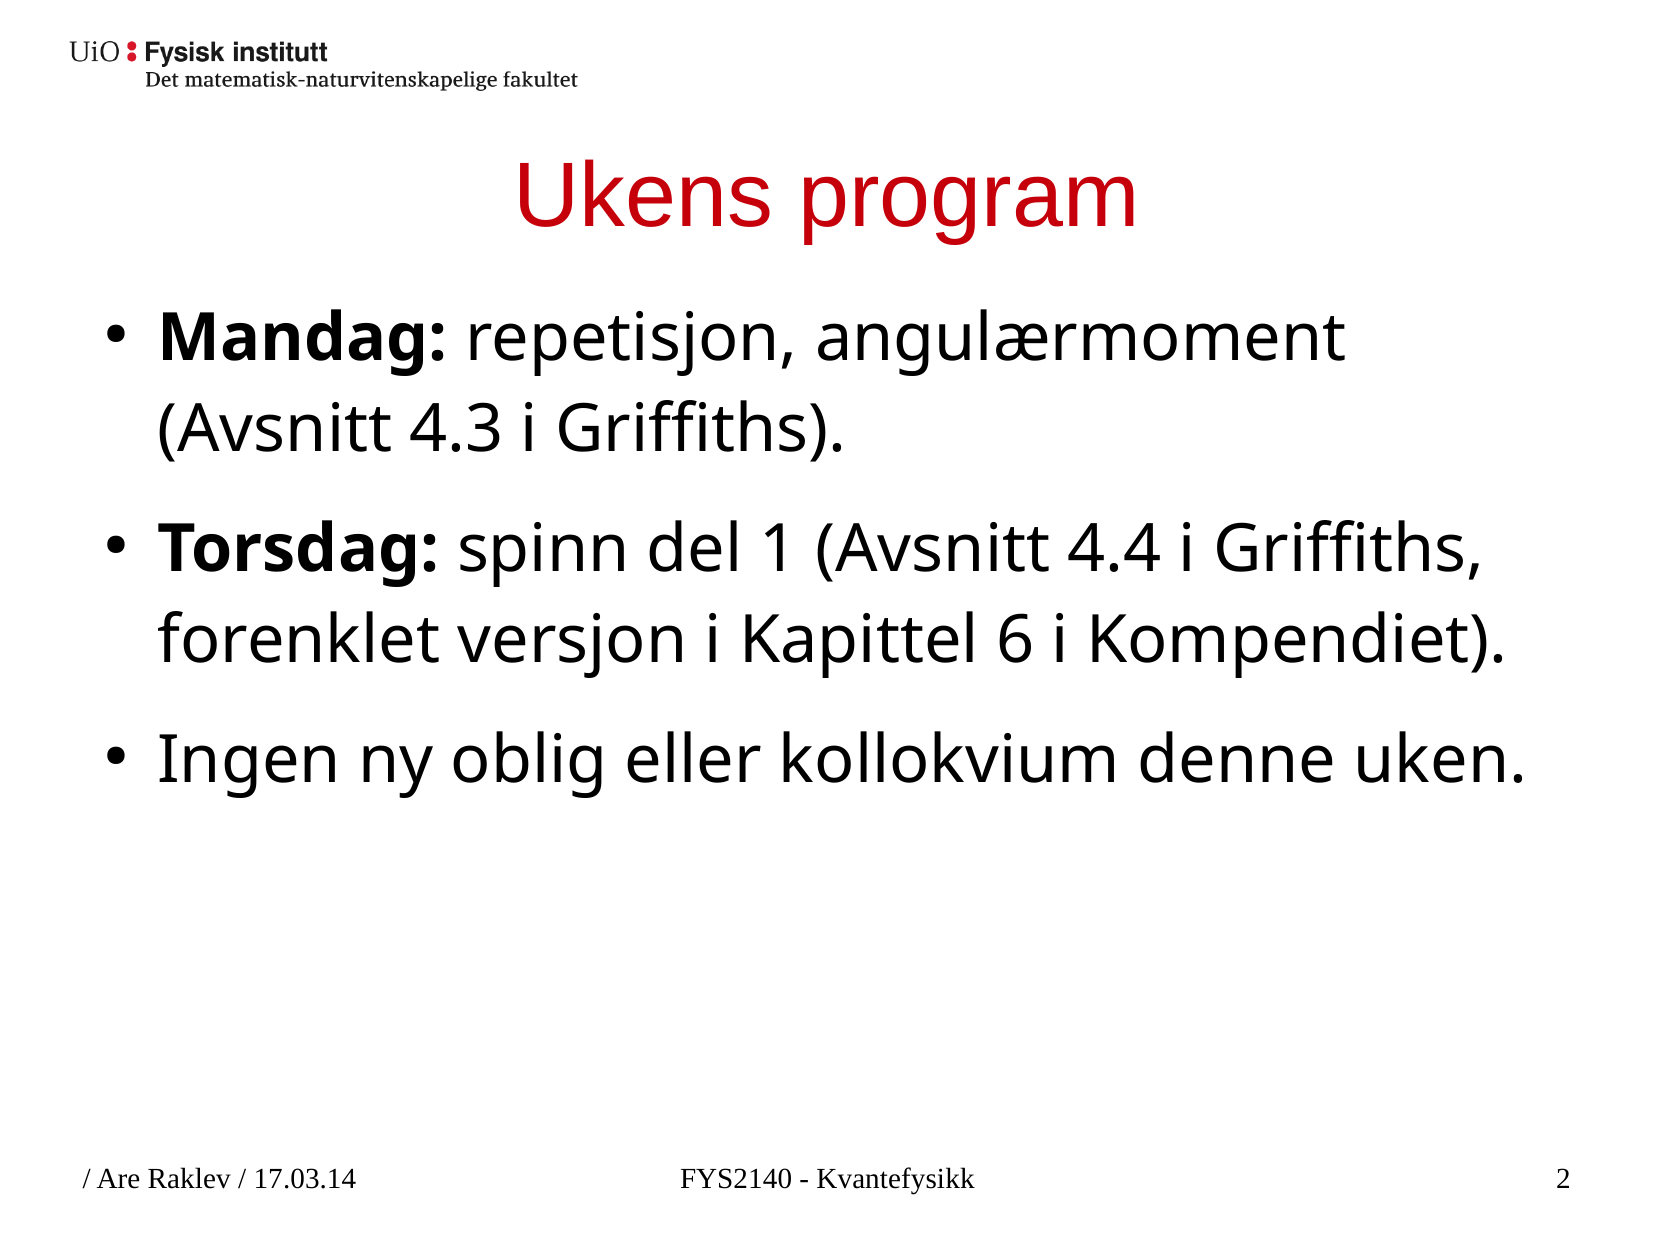

# Ukens program
Mandag: repetisjon, angulærmoment
(Avsnitt 4.3 i Griffiths).
Torsdag: spinn del 1 (Avsnitt 4.4 i Griffiths, forenklet versjon i Kapittel 6 i Kompendiet).
Ingen ny oblig eller kollokvium denne uken.
/ Are Raklev / 17.03.14
FYS2140 - Kvantefysikk
2